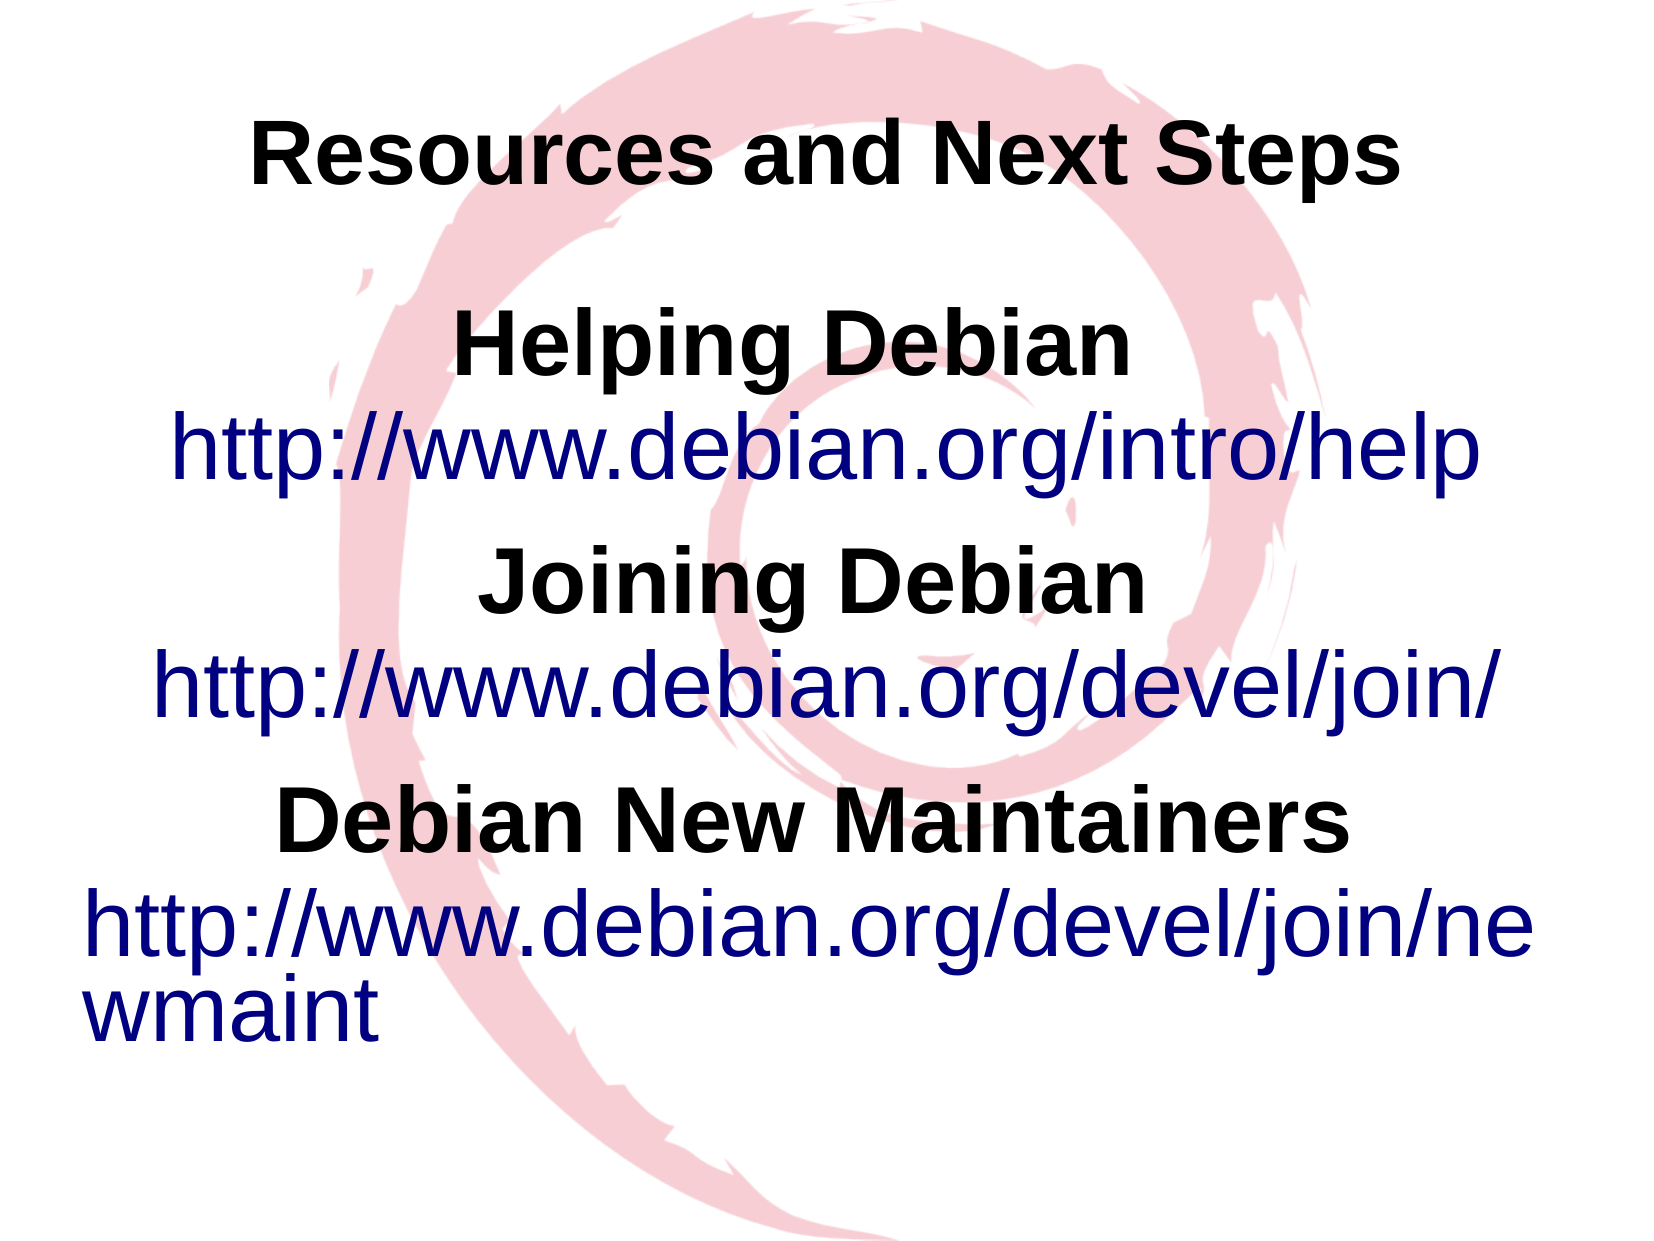

# Resources and Next Steps
Helping Debian 	http://www.debian.org/intro/help
Joining Debian http://www.debian.org/devel/join/
Debian New Maintainers http://www.debian.org/devel/join/newmaint